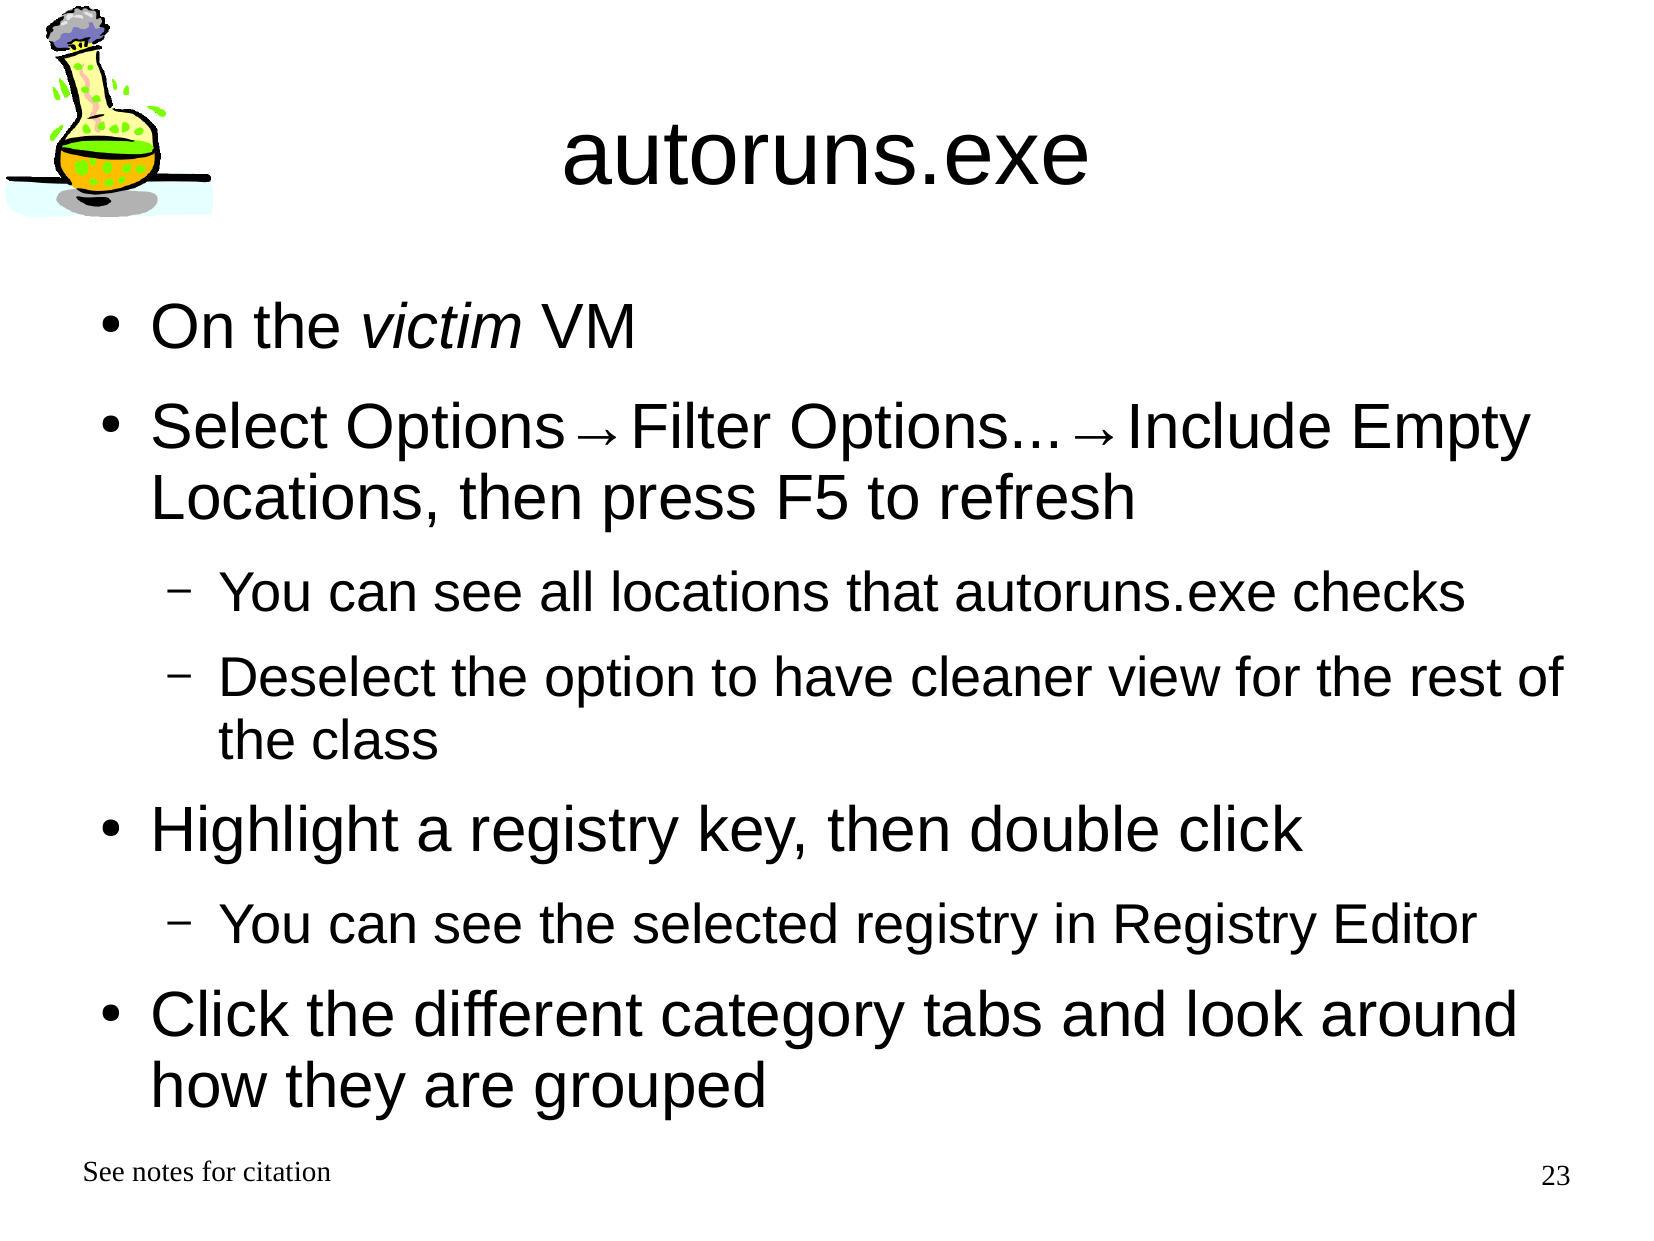

# autoruns.exe
On the victim VM
Select Options→Filter Options...→Include Empty Locations, then press F5 to refresh
You can see all locations that autoruns.exe checks
Deselect the option to have cleaner view for the rest of the class
Highlight a registry key, then double click
You can see the selected registry in Registry Editor
Click the different category tabs and look around how they are grouped
See notes for citation
23